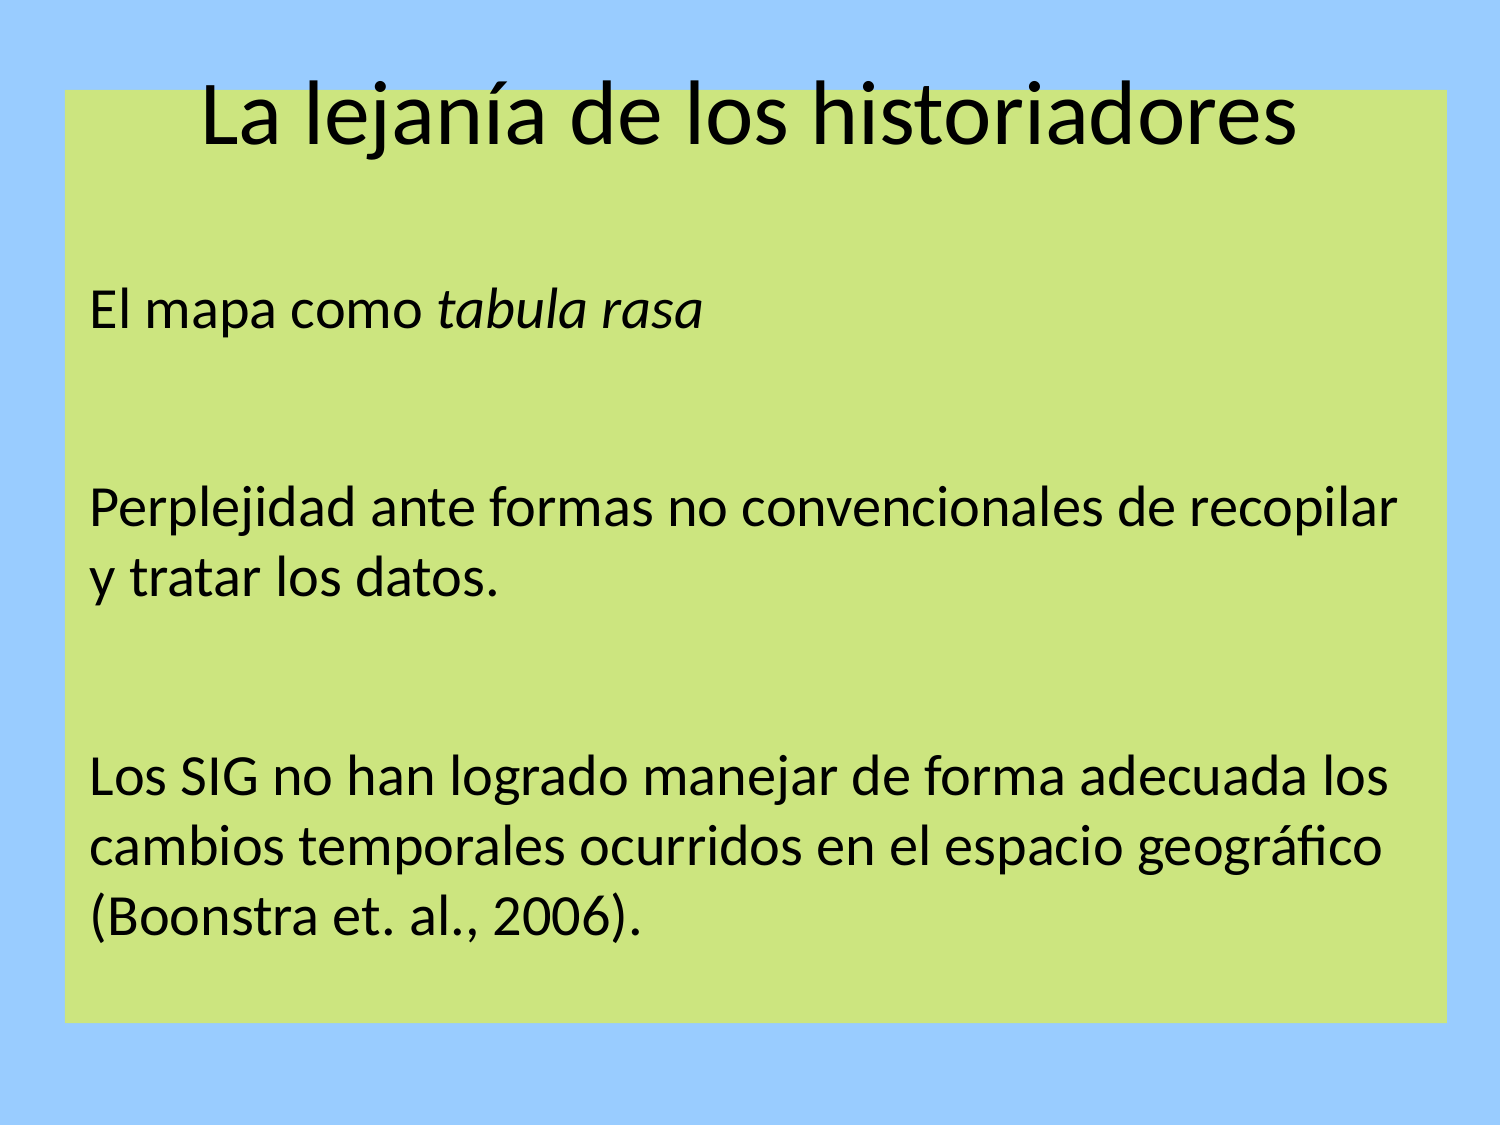

# La lejanía de los historiadores
El mapa como tabula rasa
Perplejidad ante formas no convencionales de recopilar y tratar los datos.
Los SIG no han logrado manejar de forma adecuada los cambios temporales ocurridos en el espacio geográfico (Boonstra et. al., 2006).